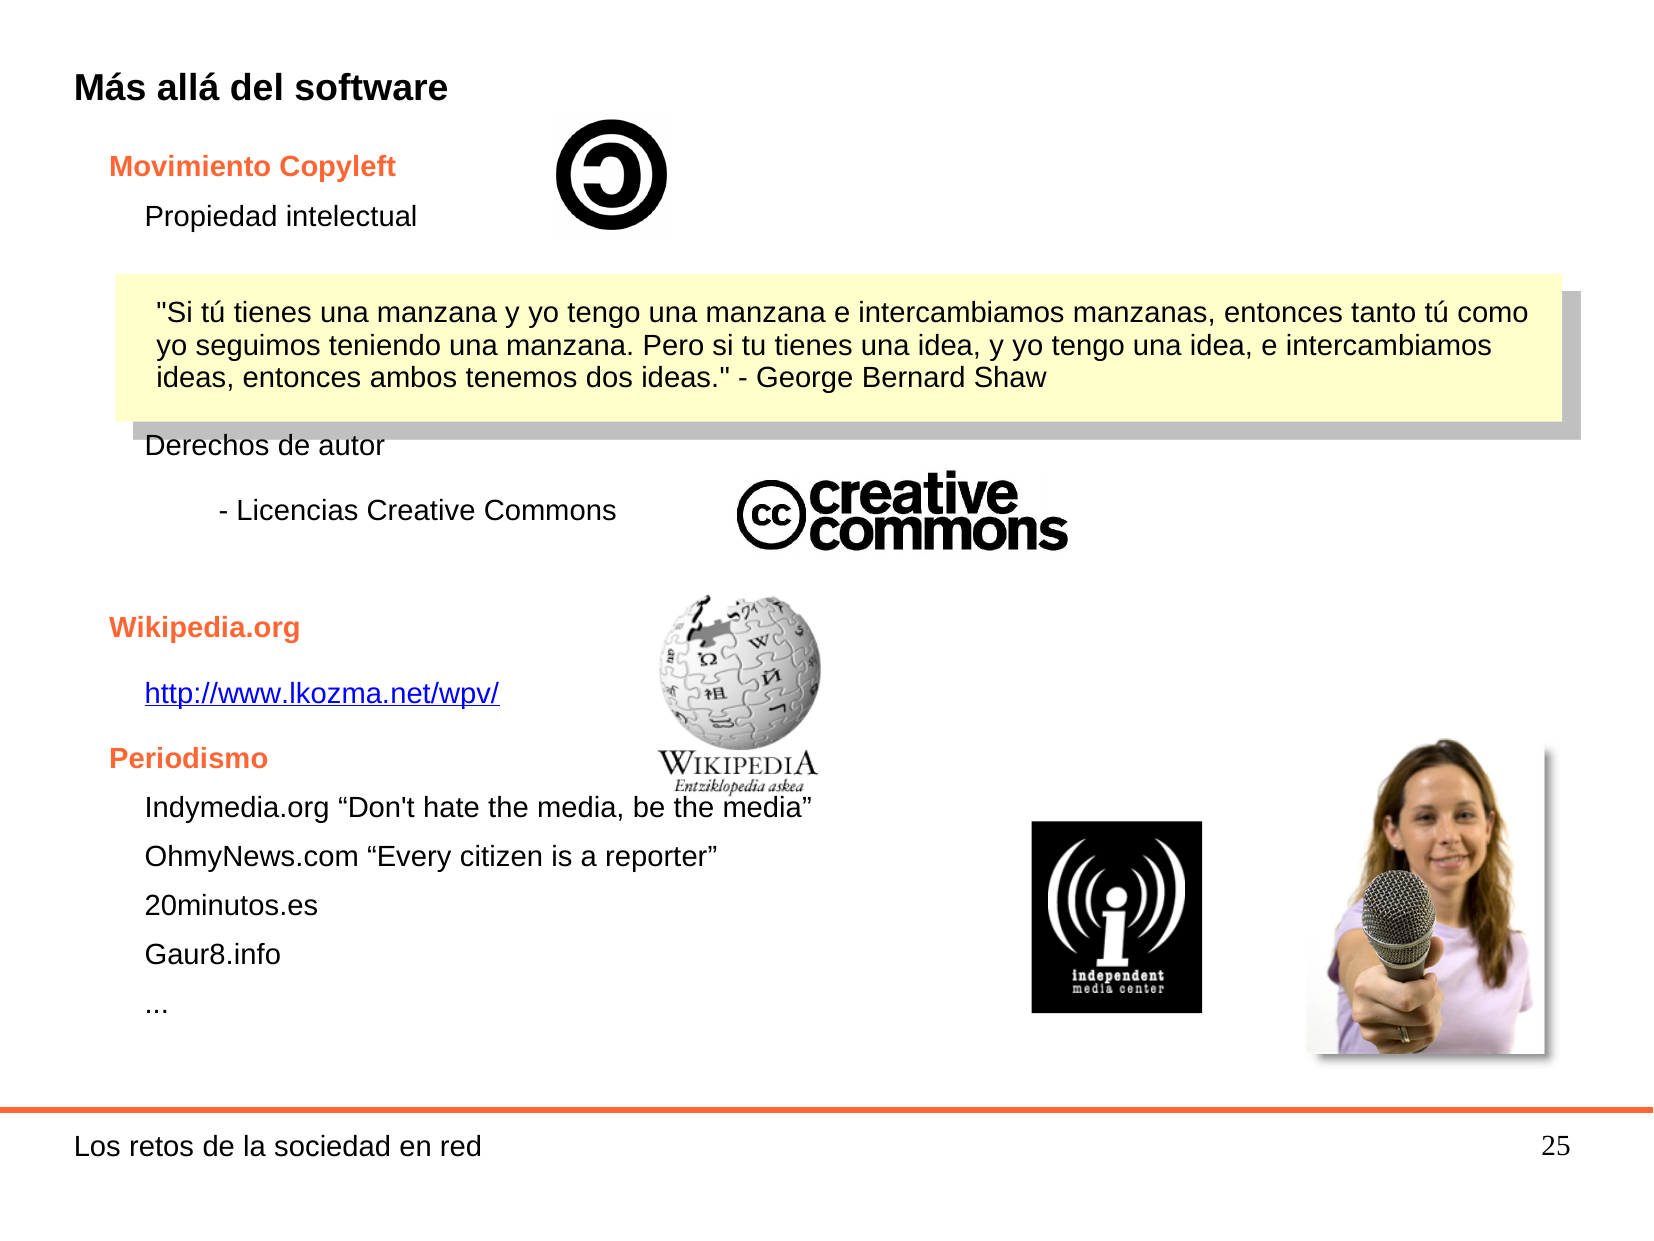

Más allá del software
Movimiento Copyleft
Propiedad intelectual
Derechos de autor
	- Licencias Creative Commons
Wikipedia.org
http://www.lkozma.net/wpv/
Periodismo
Indymedia.org “Don't hate the media, be the media”
OhmyNews.com “Every citizen is a reporter”
20minutos.es
Gaur8.info
...
"Si tú tienes una manzana y yo tengo una manzana e intercambiamos manzanas, entonces tanto tú como yo seguimos teniendo una manzana. Pero si tu tienes una idea, y yo tengo una idea, e intercambiamos ideas, entonces ambos tenemos dos ideas." - George Bernard Shaw
Los retos de la sociedad en red
25